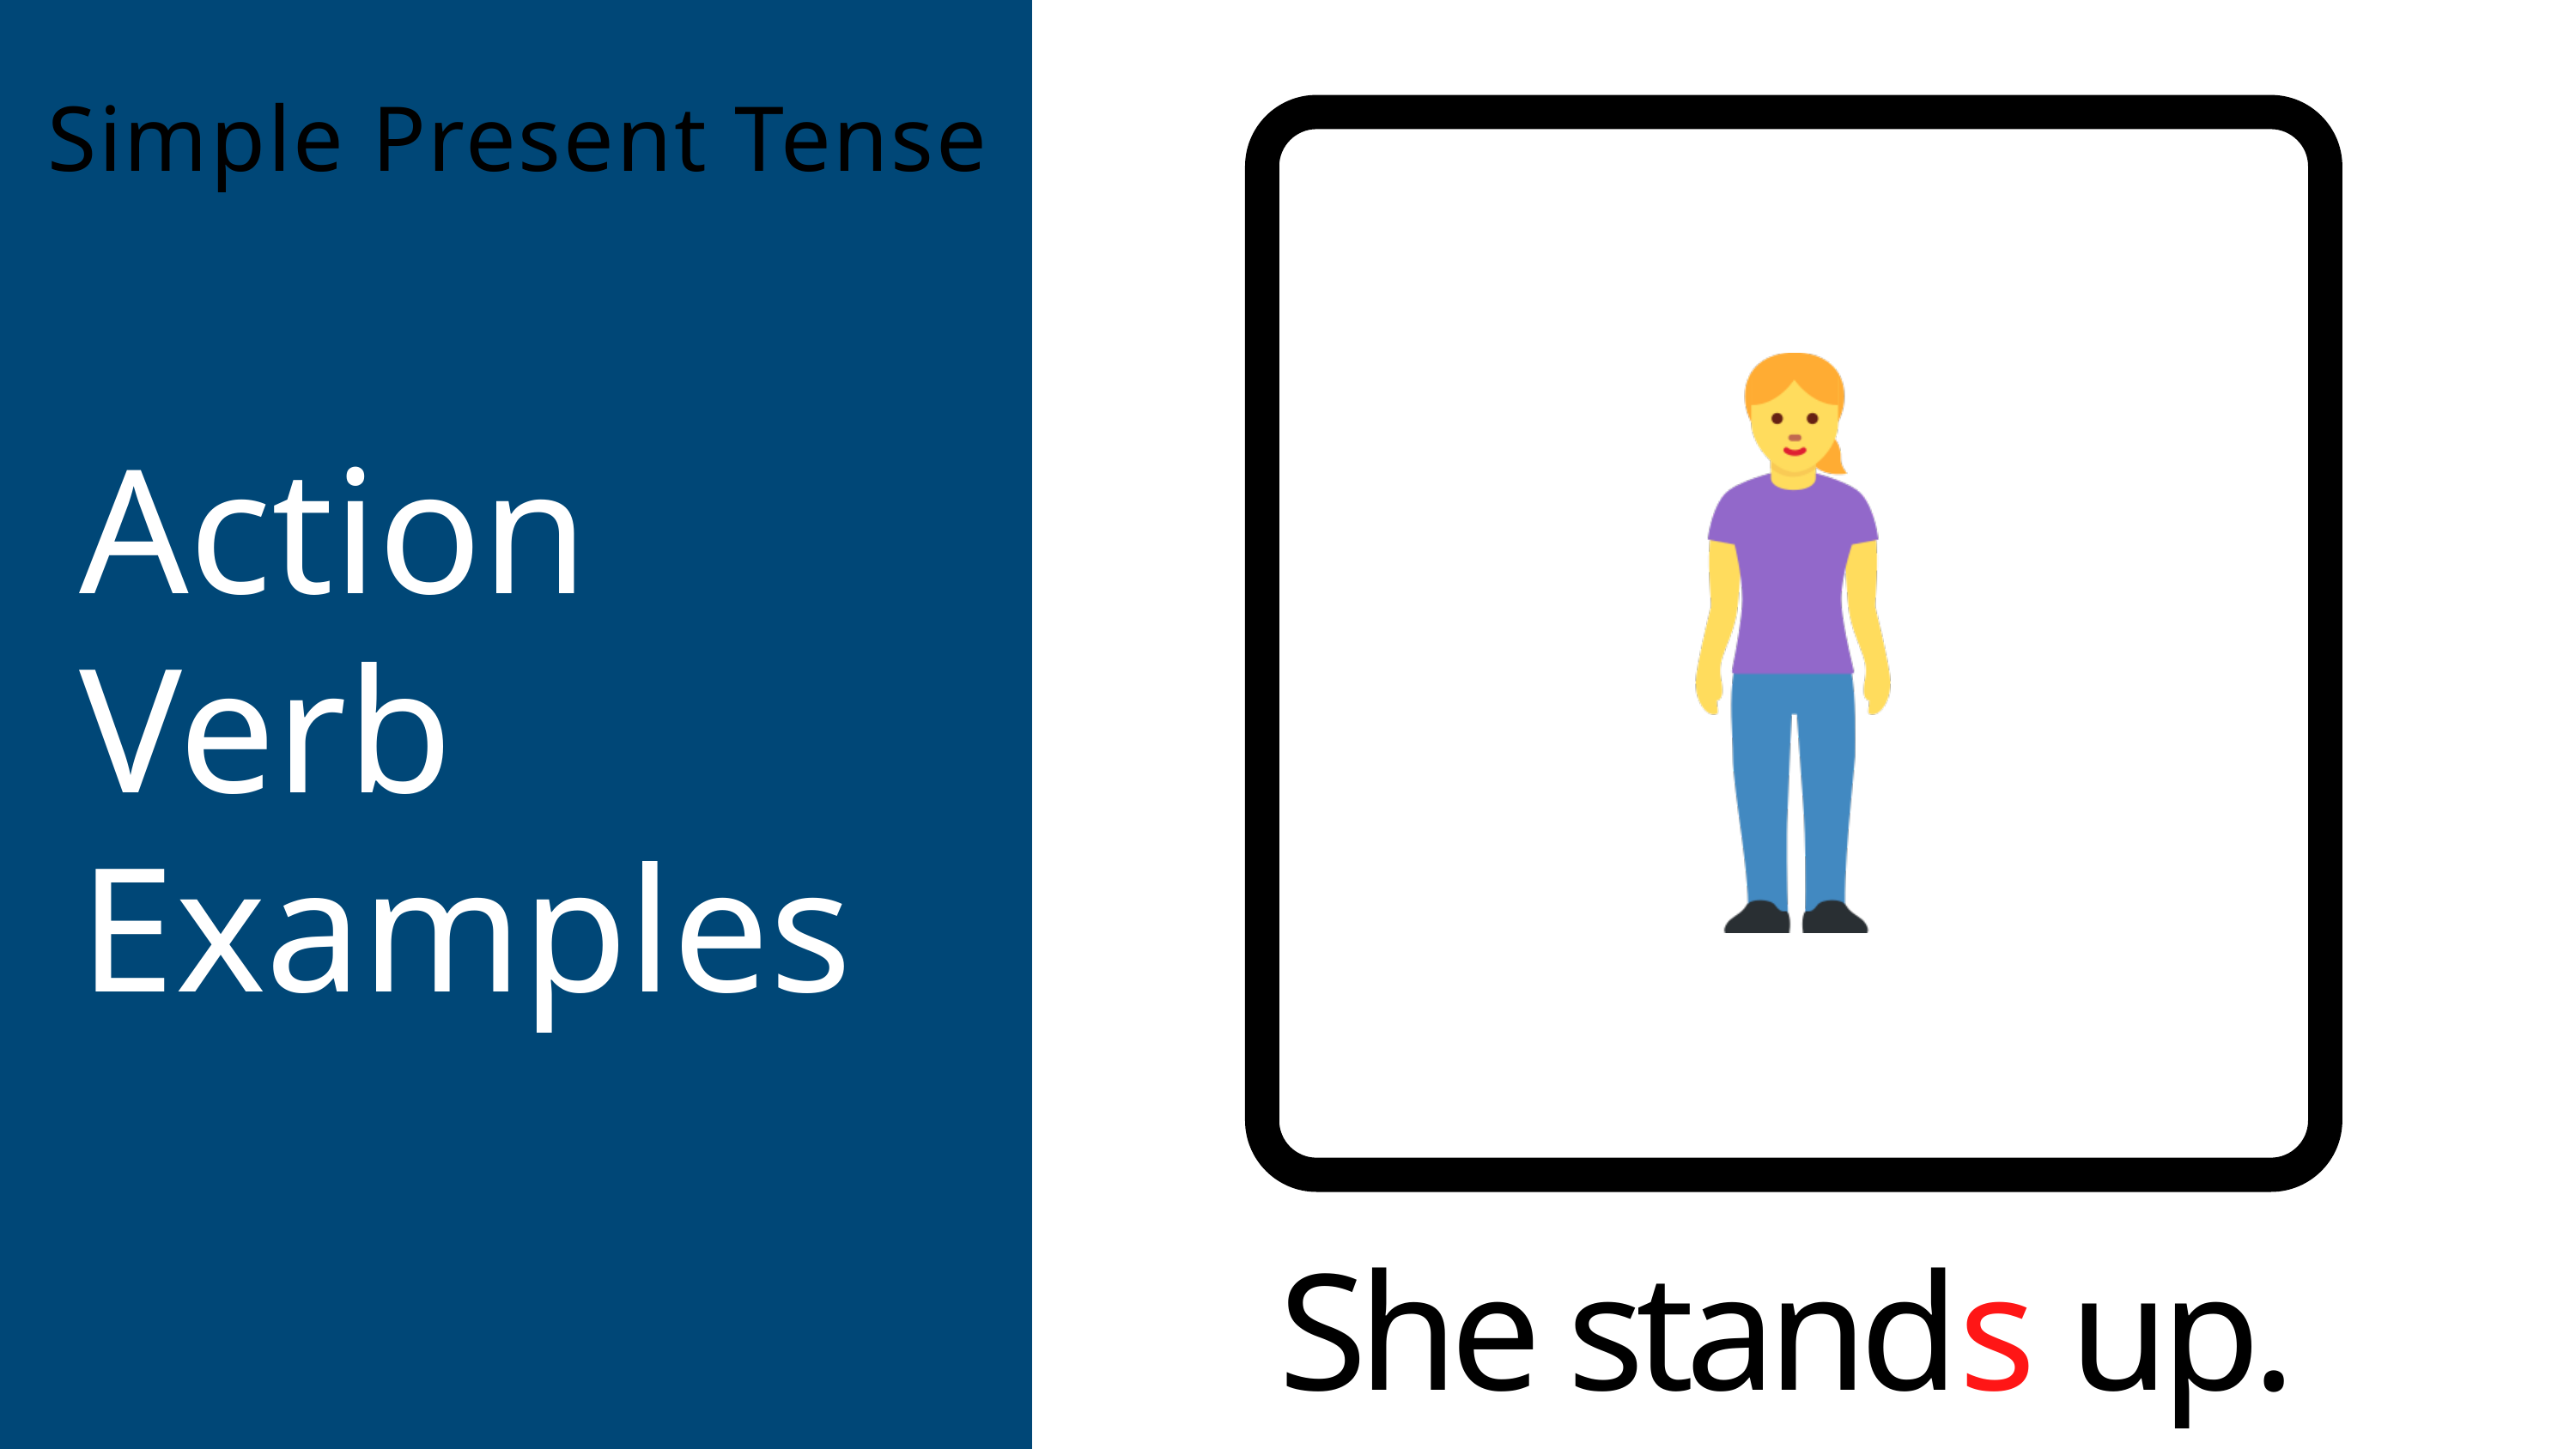

Simple Present Tense
Action Verb Examples
She stands up.